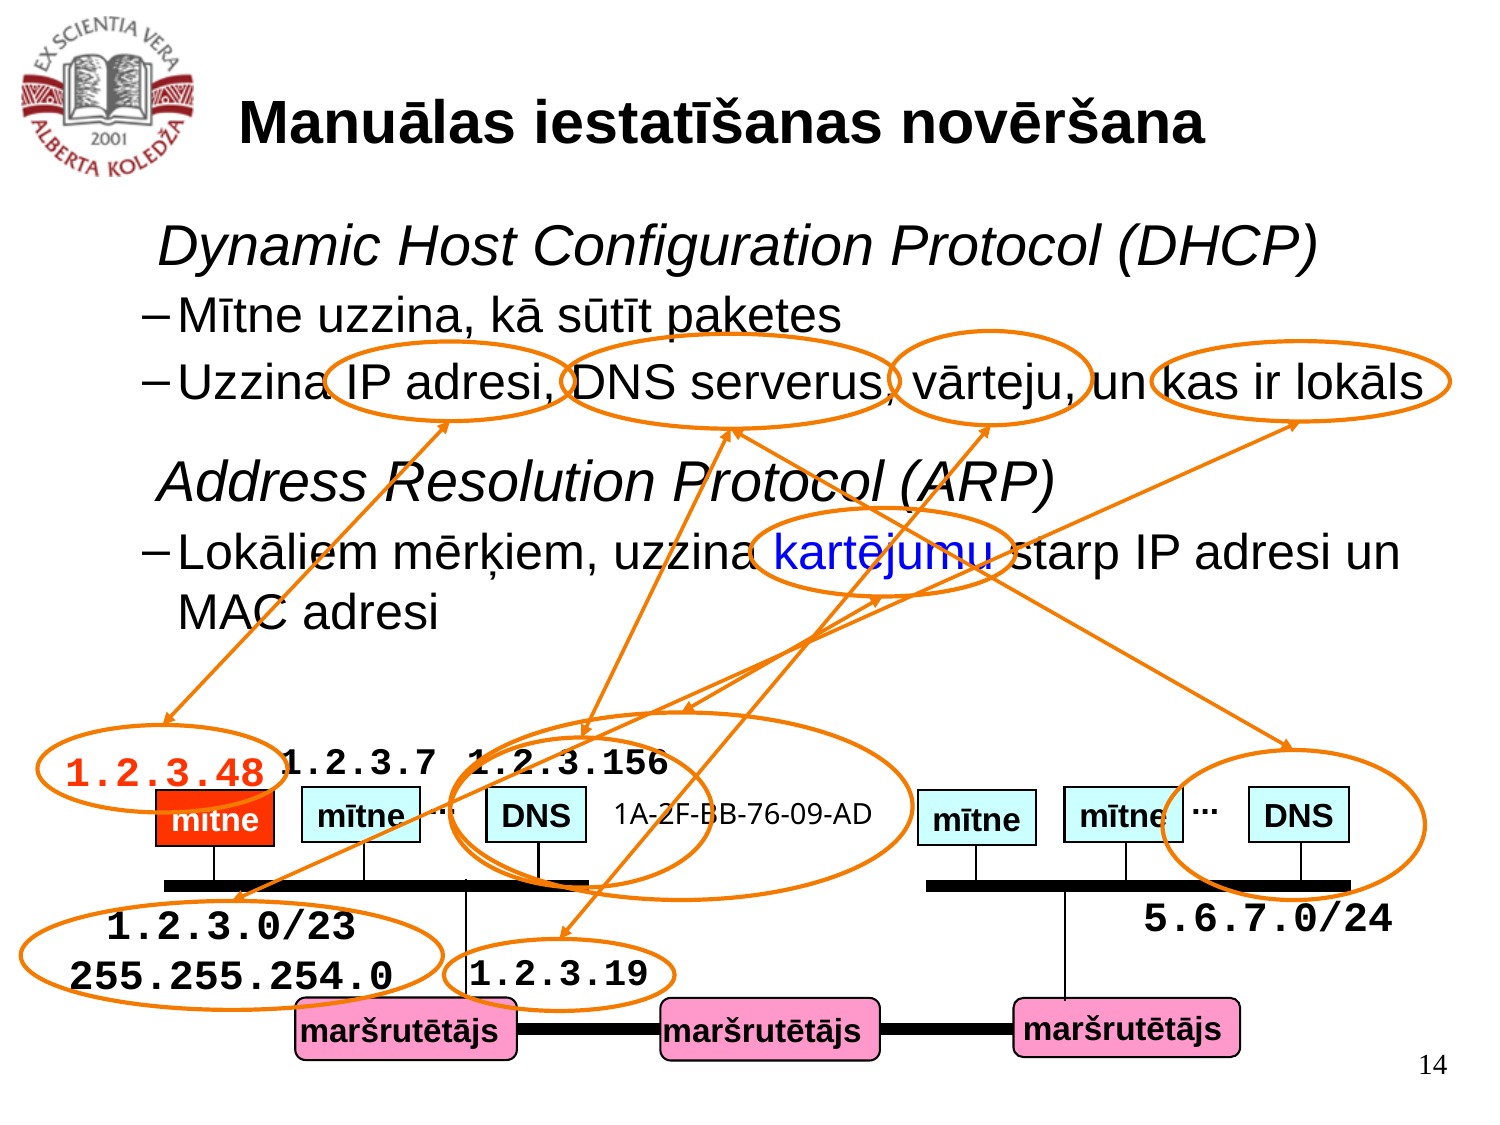

# Manuālas iestatīšanas novēršana
Dynamic Host Configuration Protocol (DHCP)
Mītne uzzina, kā sūtīt paketes
Uzzina IP adresi, DNS serverus, vārteju, un kas ir lokāls
Address Resolution Protocol (ARP)
Lokāliem mērķiem, uzzina kartējumu starp IP adresi un MAC adresi
1.2.3.7
1.2.3.156
1.2.3.48
...
...
mītne
DNS
mītne
DNS
1A-2F-BB-76-09-AD
mītne
mītne
5.6.7.0/24
1.2.3.0/23
255.255.254.0
1.2.3.19
maršrutētājs
maršrutētājs
maršrutētājs